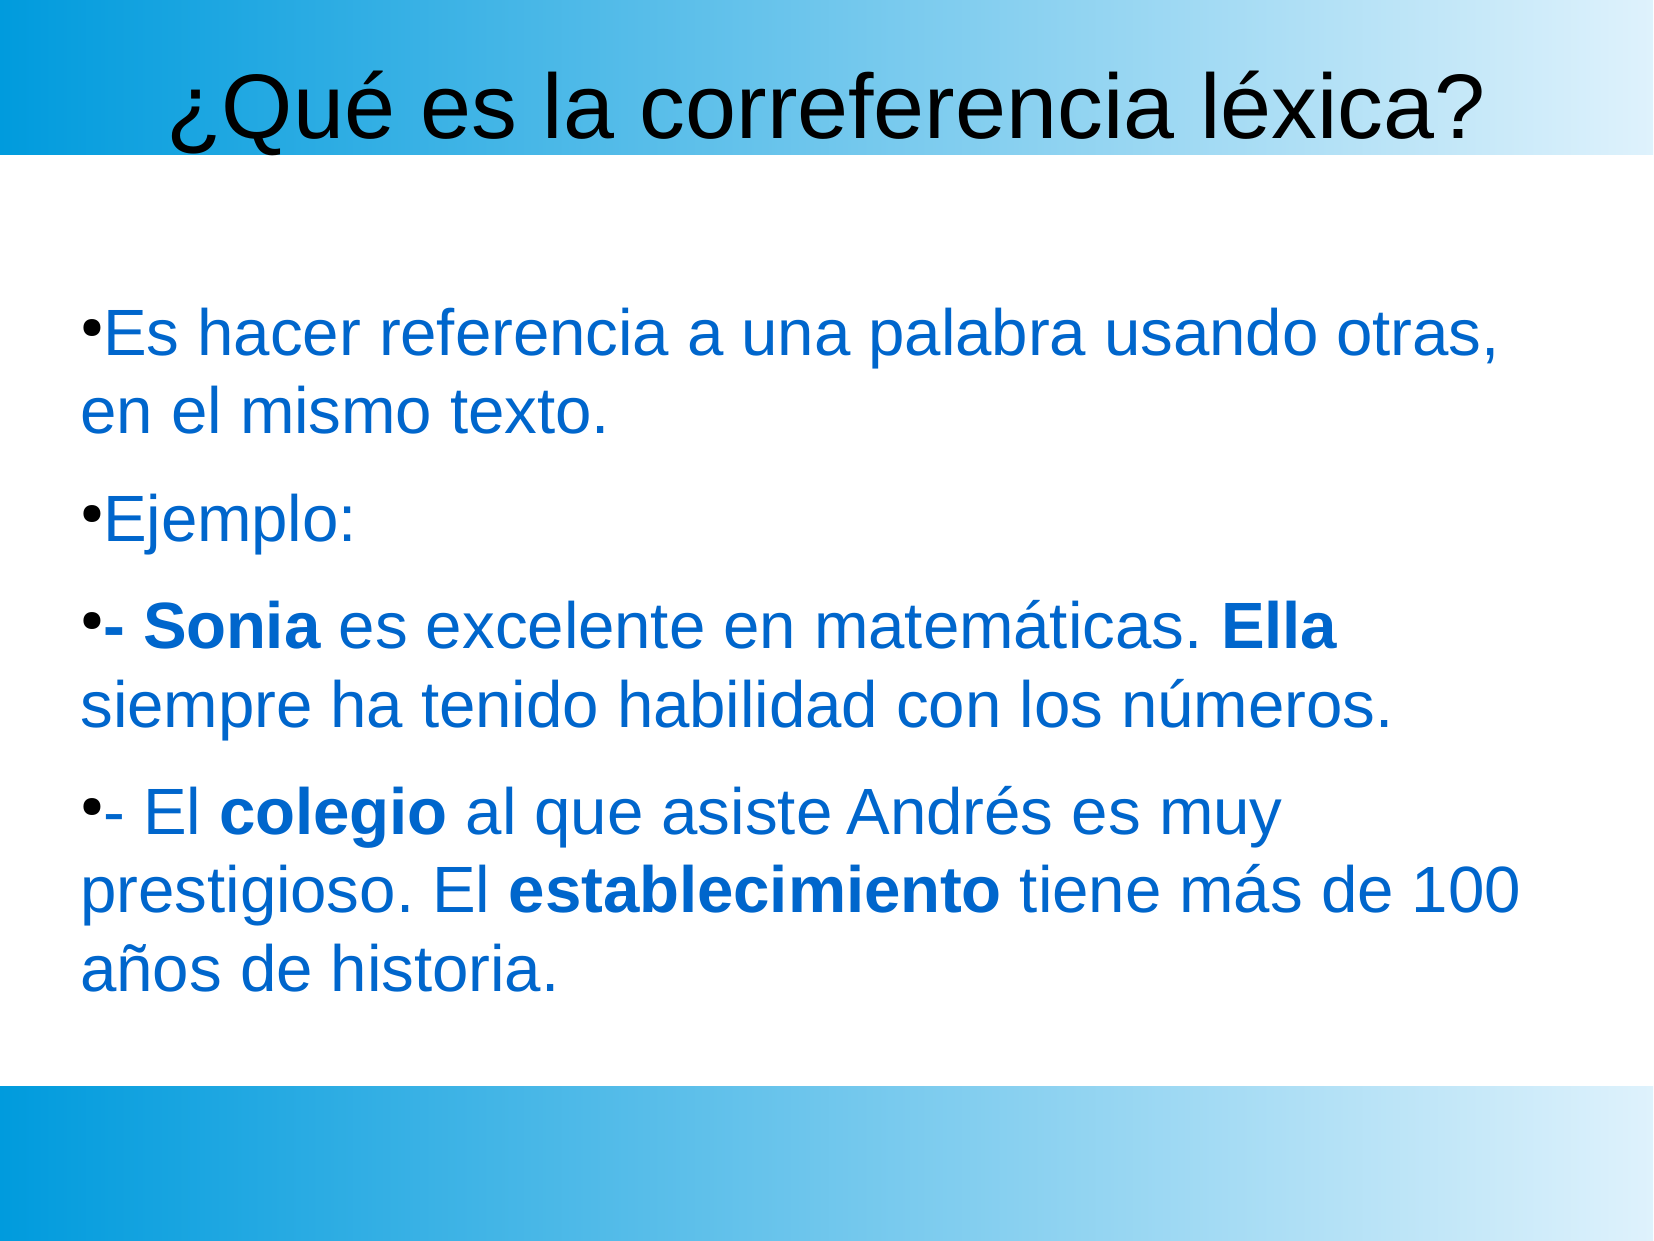

# ¿Qué es la correferencia léxica?
Es hacer referencia a una palabra usando otras, en el mismo texto.
Ejemplo:
- Sonia es excelente en matemáticas. Ella siempre ha tenido habilidad con los números.
- El colegio al que asiste Andrés es muy prestigioso. El establecimiento tiene más de 100 años de historia.